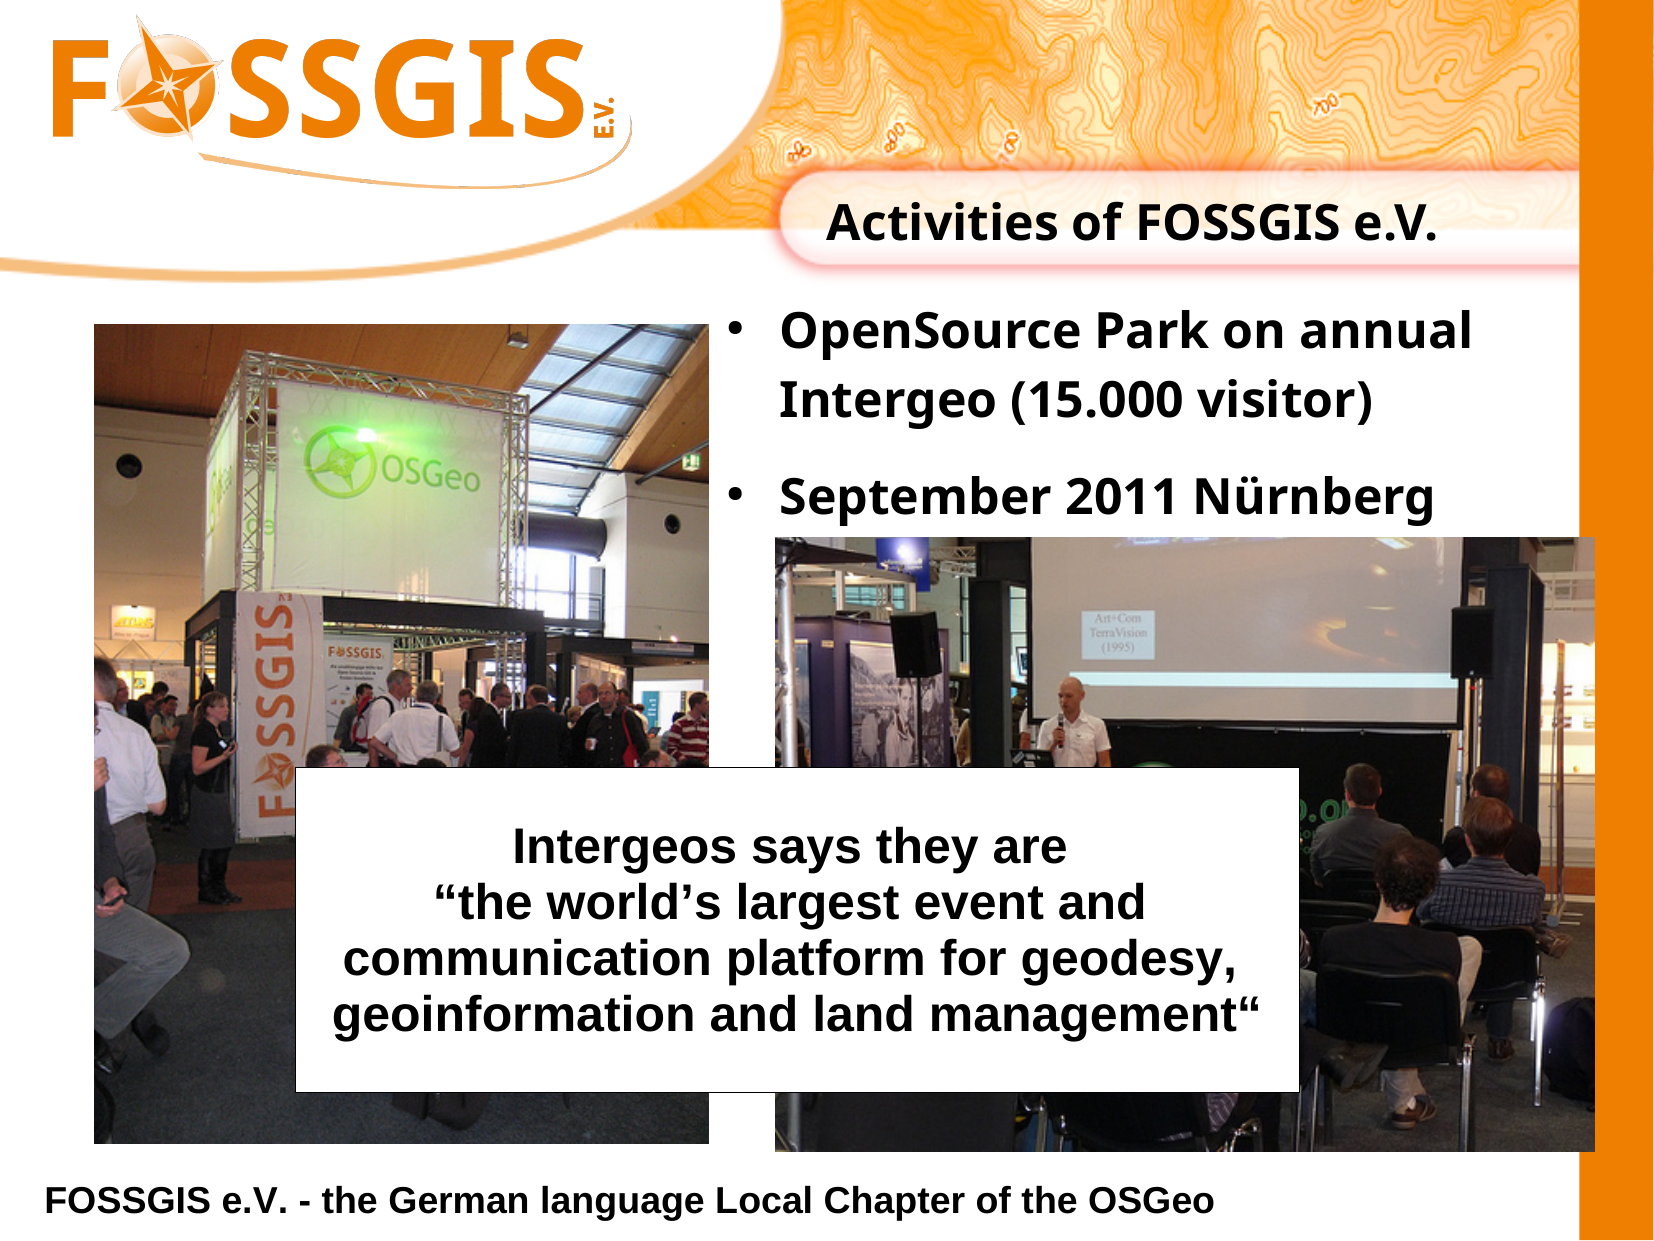

# Activities of FOSSGIS e.V.
OpenSource Park on annual Intergeo (15.000 visitor)
September 2011 Nürnberg
Intergeos says they are
“the world’s largest event and
communication platform for geodesy,
geoinformation and land management“